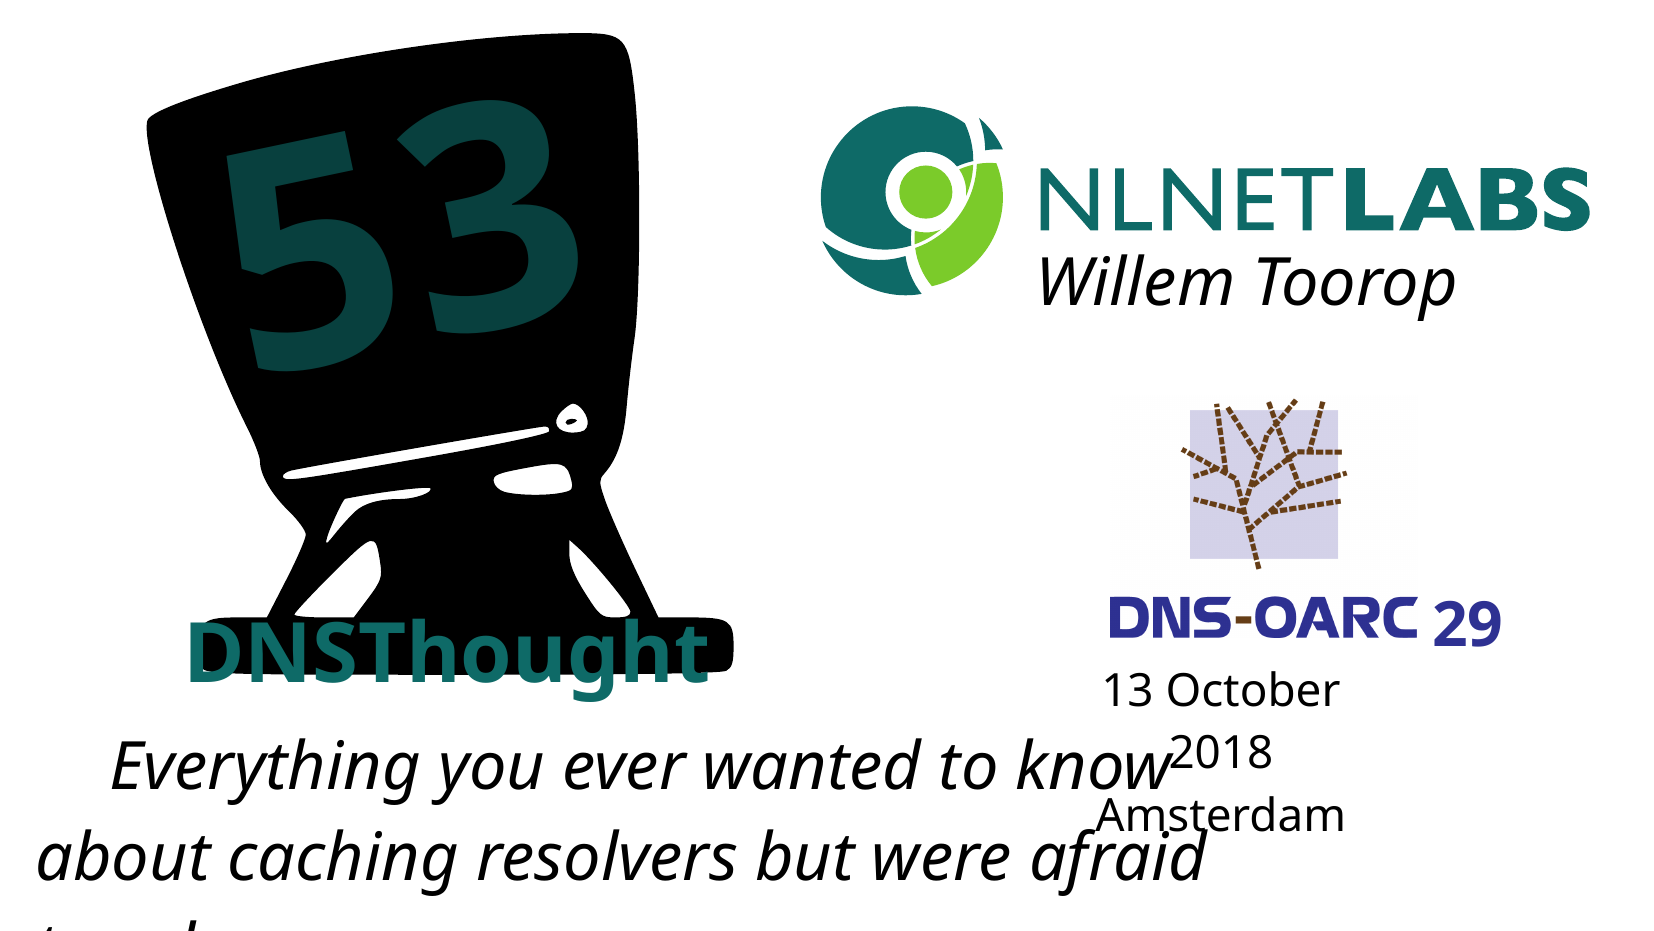

Willem Toorop
29
# DNSThought Everything you ever wanted to know about caching resolvers but were afraid to ask
13 October 2018
Amsterdam